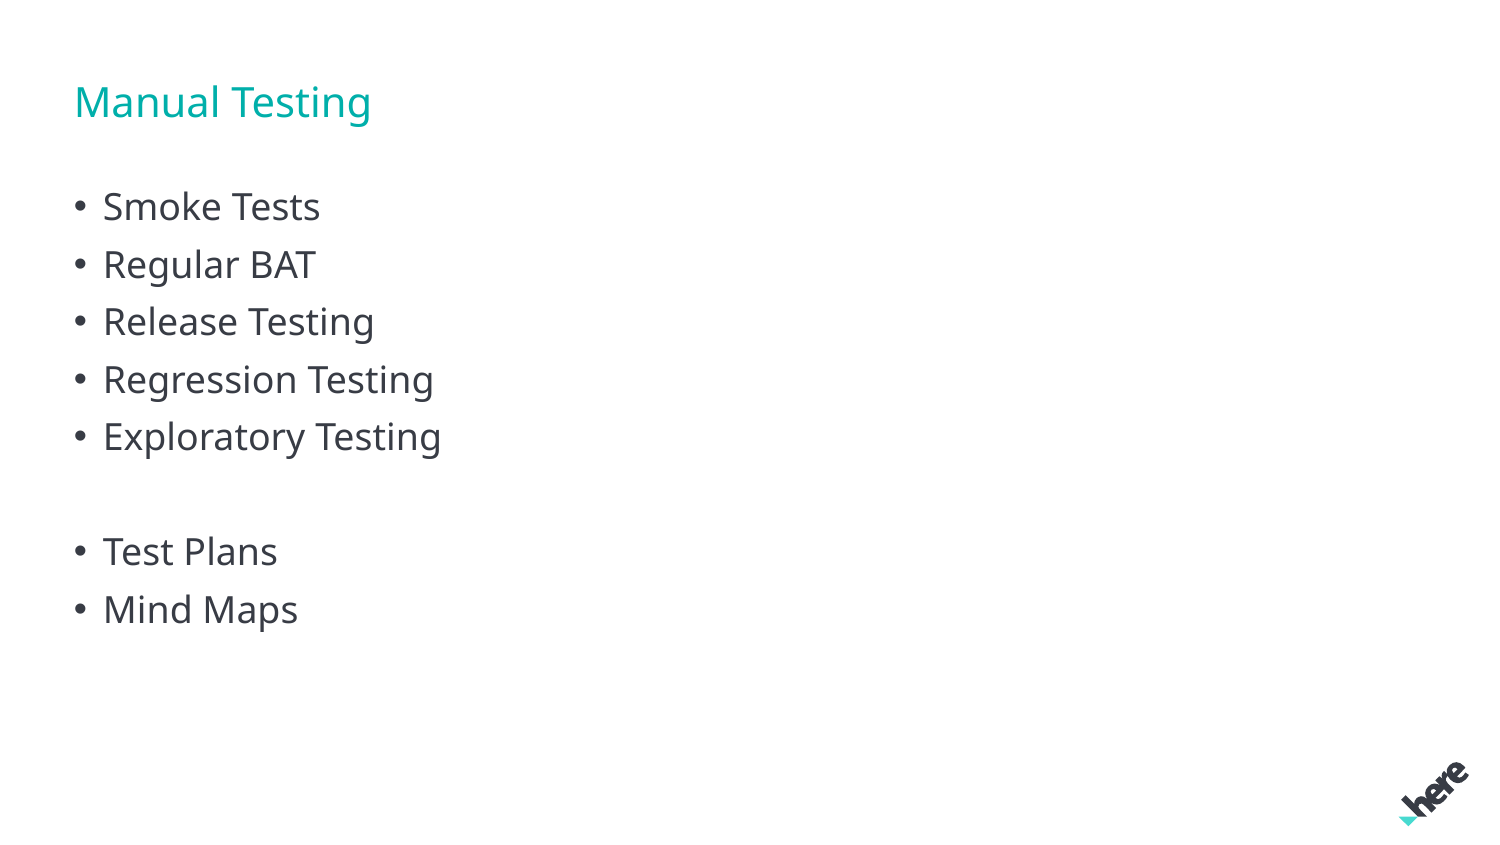

# Manual Testing
Smoke Tests
Regular BAT
Release Testing
Regression Testing
Exploratory Testing
Test Plans
Mind Maps